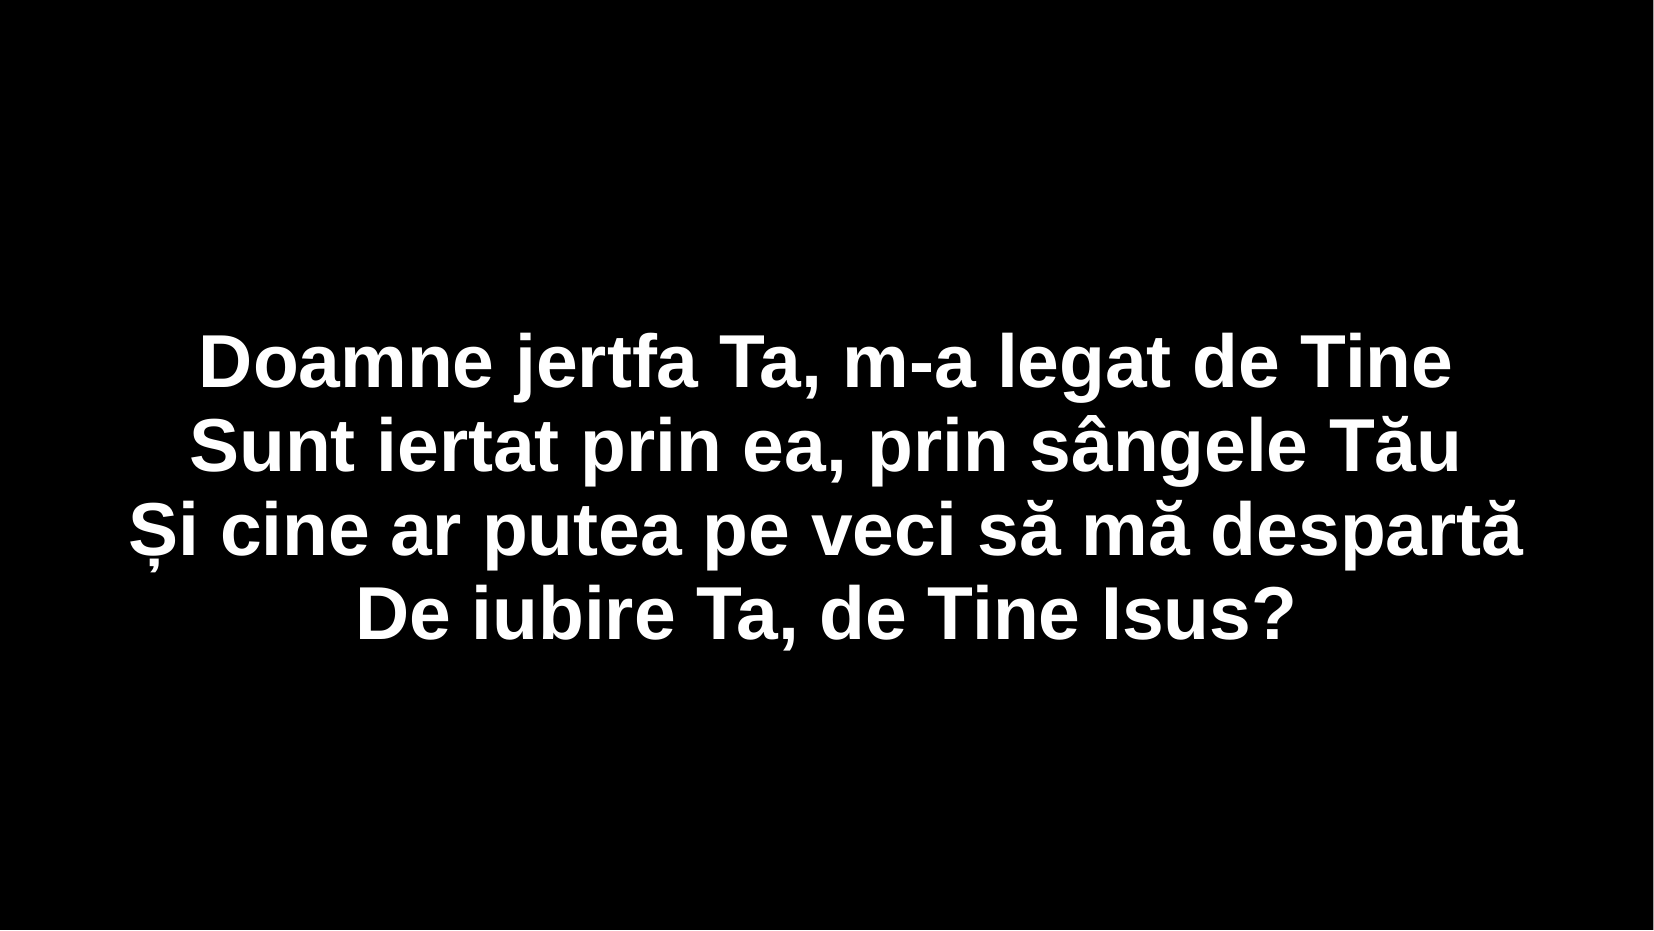

Doamne jertfa Ta, m-a legat de Tine
Sunt iertat prin ea, prin sângele Tău
Și cine ar putea pe veci să mă despartă
De iubire Ta, de Tine Isus?